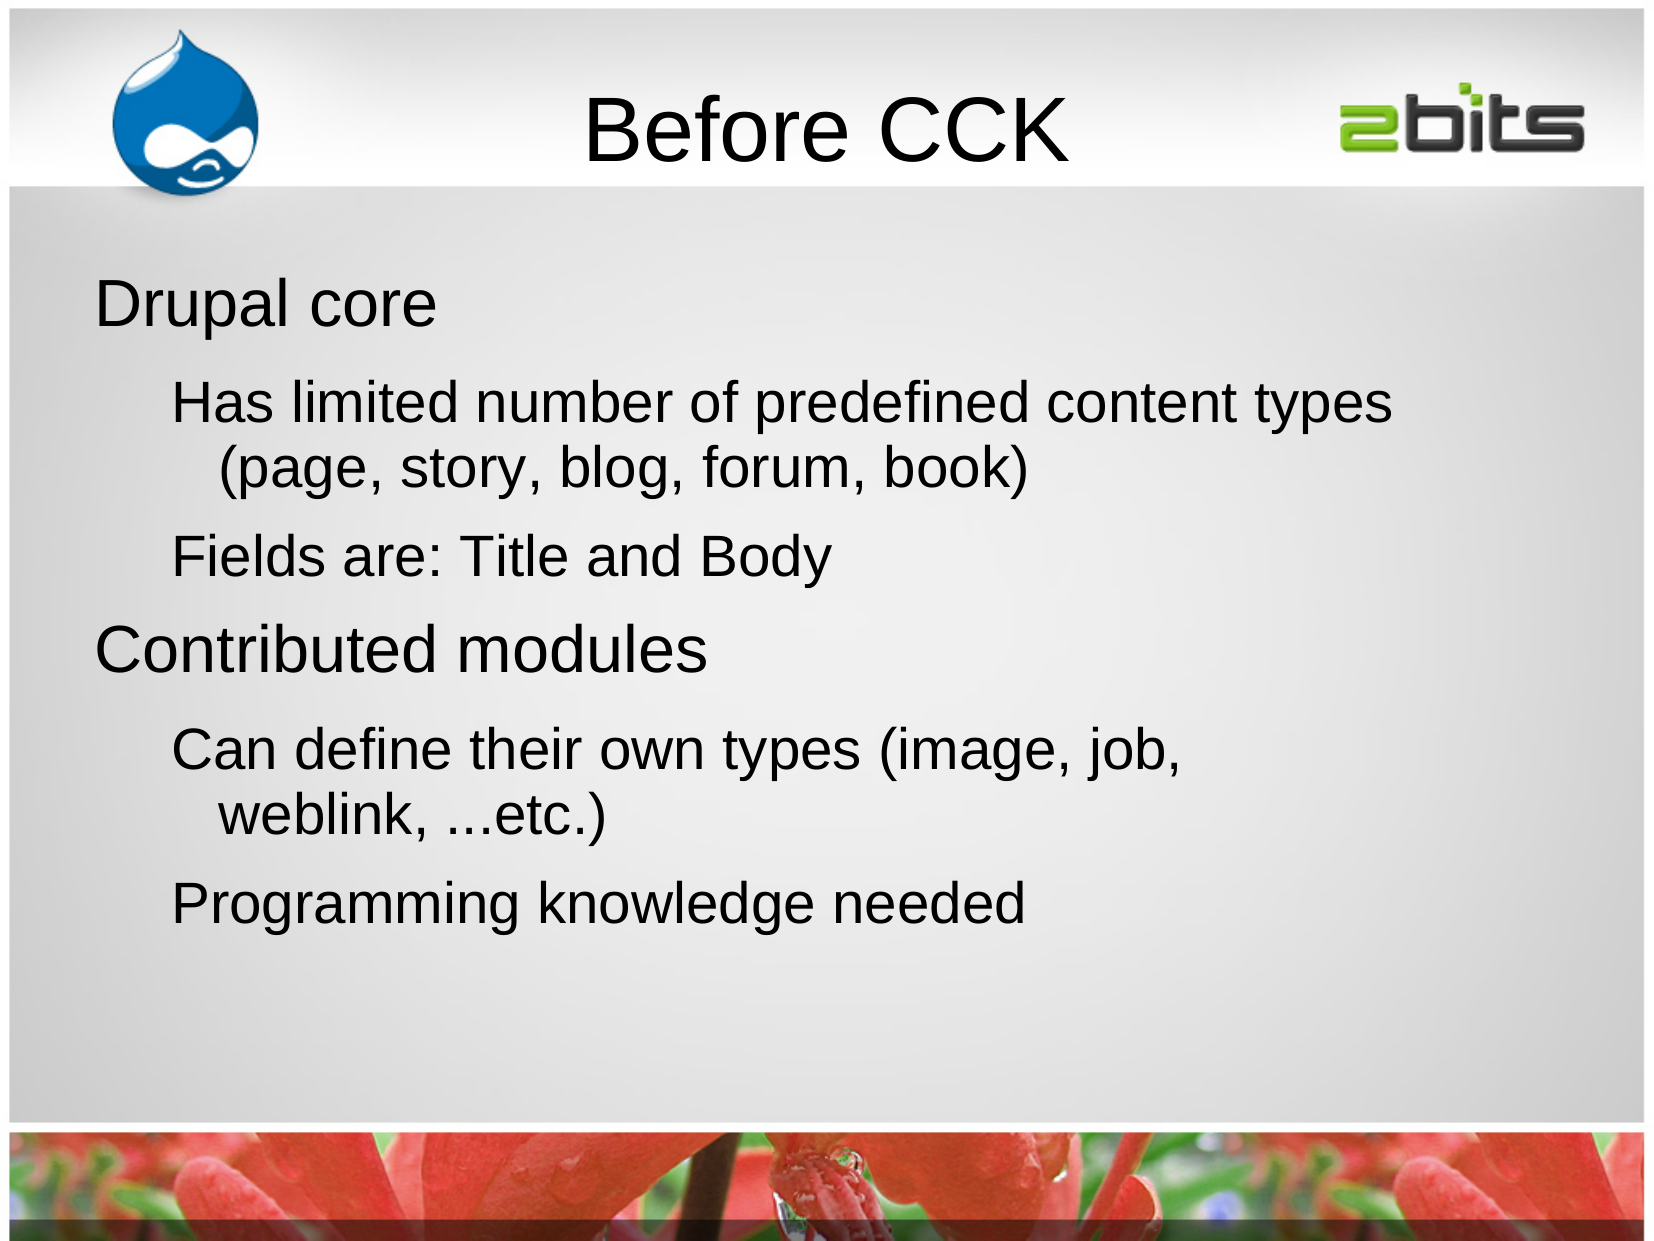

# Before CCK
Drupal core
Has limited number of predefined content types (page, story, blog, forum, book)
Fields are: Title and Body
Contributed modules
Can define their own types (image, job, weblink, ...etc.)
Programming knowledge needed